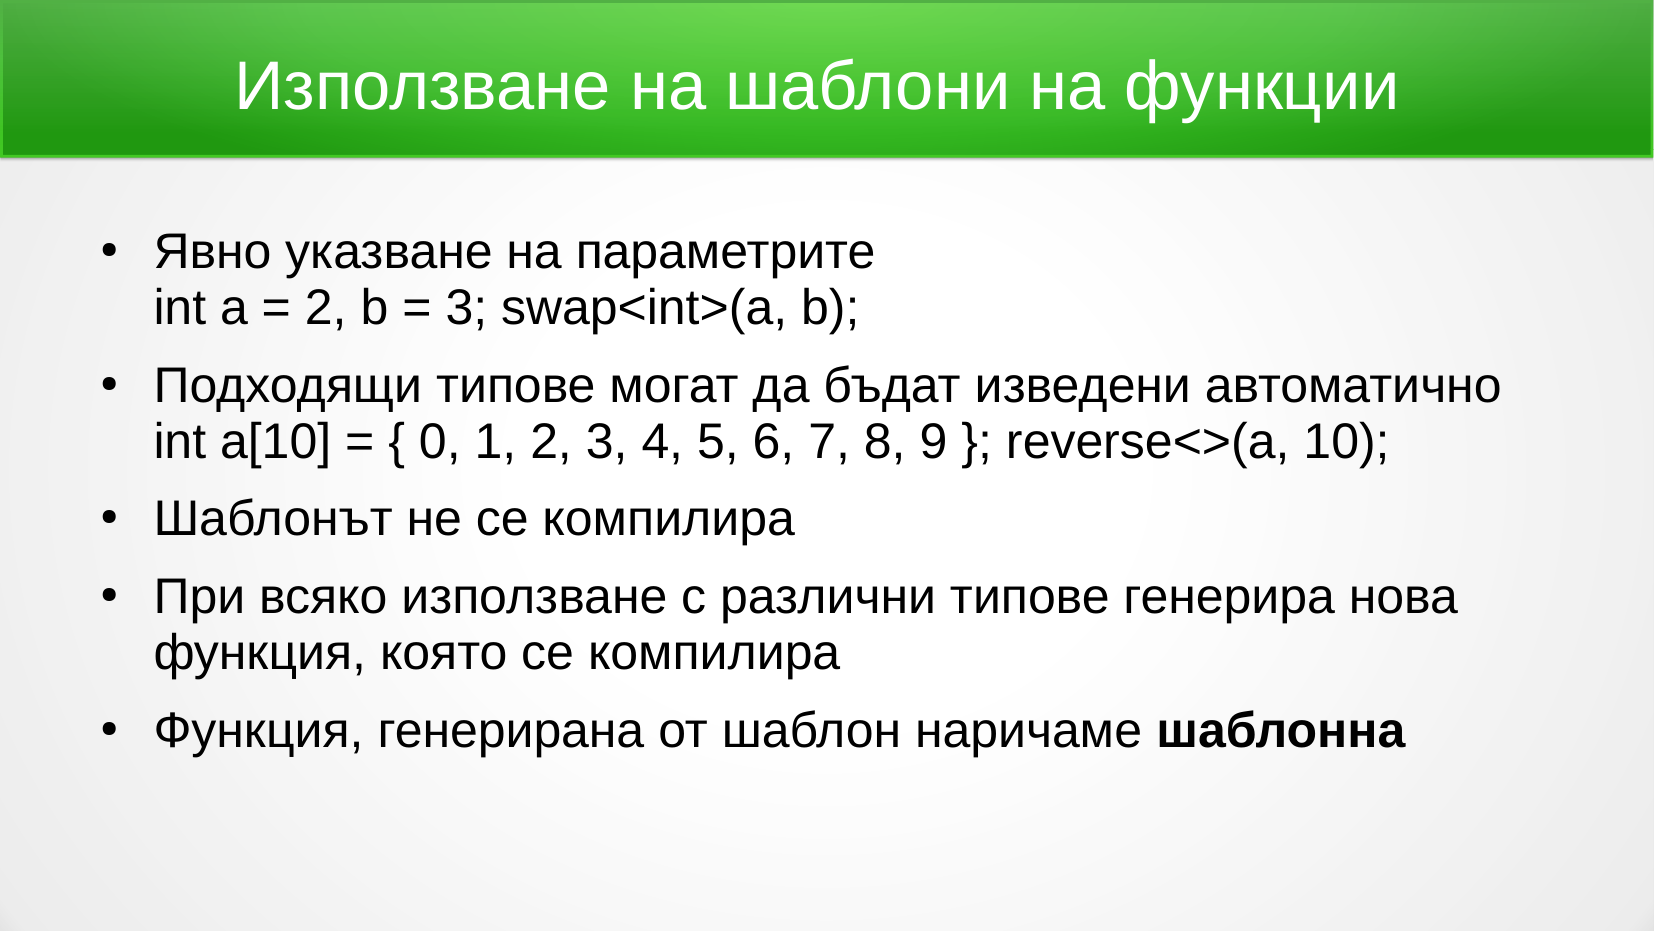

# Използване на шаблони на функции
Явно указване на параметрите
int a = 2, b = 3; swap<int>(a, b);
Подходящи типове могат да бъдат изведени автоматично
int a[10] = { 0, 1, 2, 3, 4, 5, 6, 7, 8, 9 }; reverse<>(a, 10);
Шаблонът не се компилира
При всяко използване с различни типове генерира нова функция, която се компилира
Функция, генерирана от шаблон наричаме шаблонна